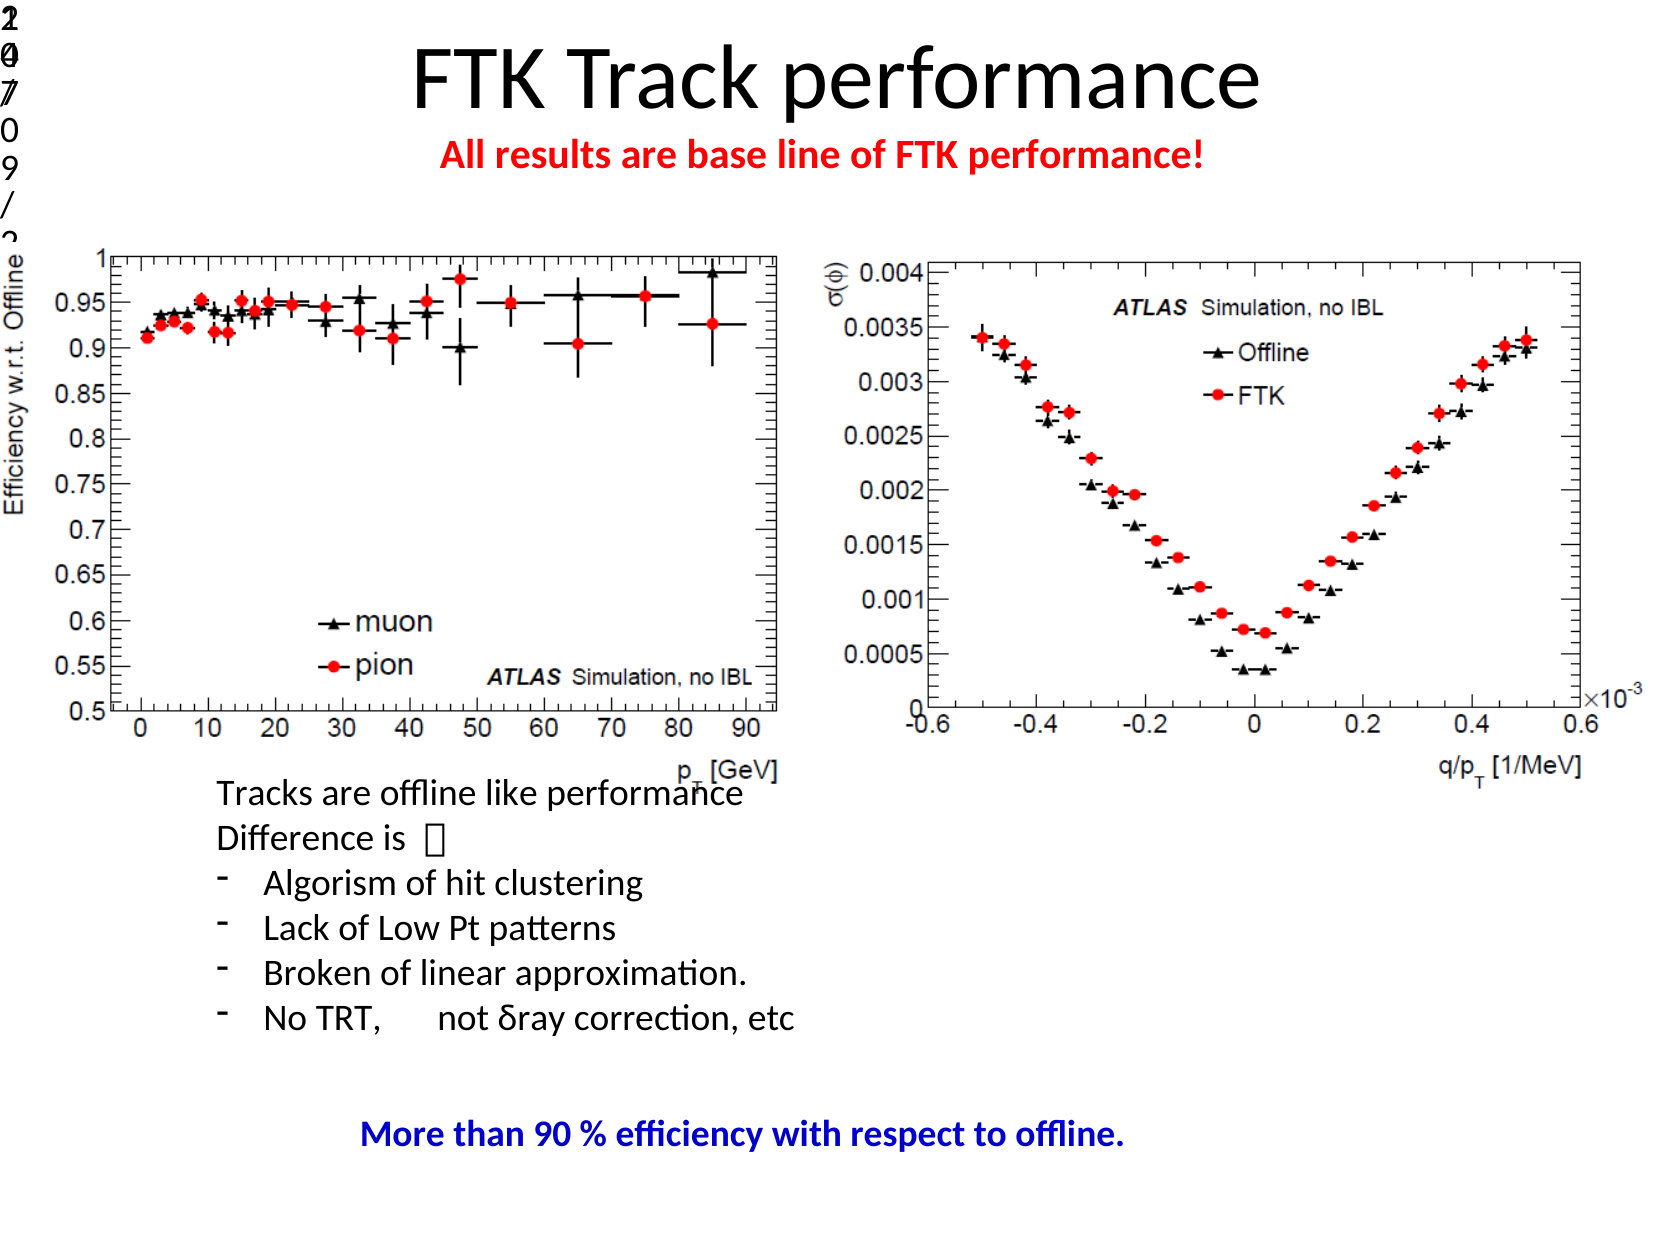

K. Kordas - Pattern Recognition w/ Associative Memories & FPGAs
107
ISOTDAQ2023, Istanbul, 21/6/2023
# FTK Track performance
All results are base line of FTK performance!
Tracks are offline like performance
Difference is ：
Algorism of hit clustering
Lack of Low Pt patterns
Broken of linear approximation.
No TRT,　not δray correction, etc
More than 90 % efficiency with respect to offline.